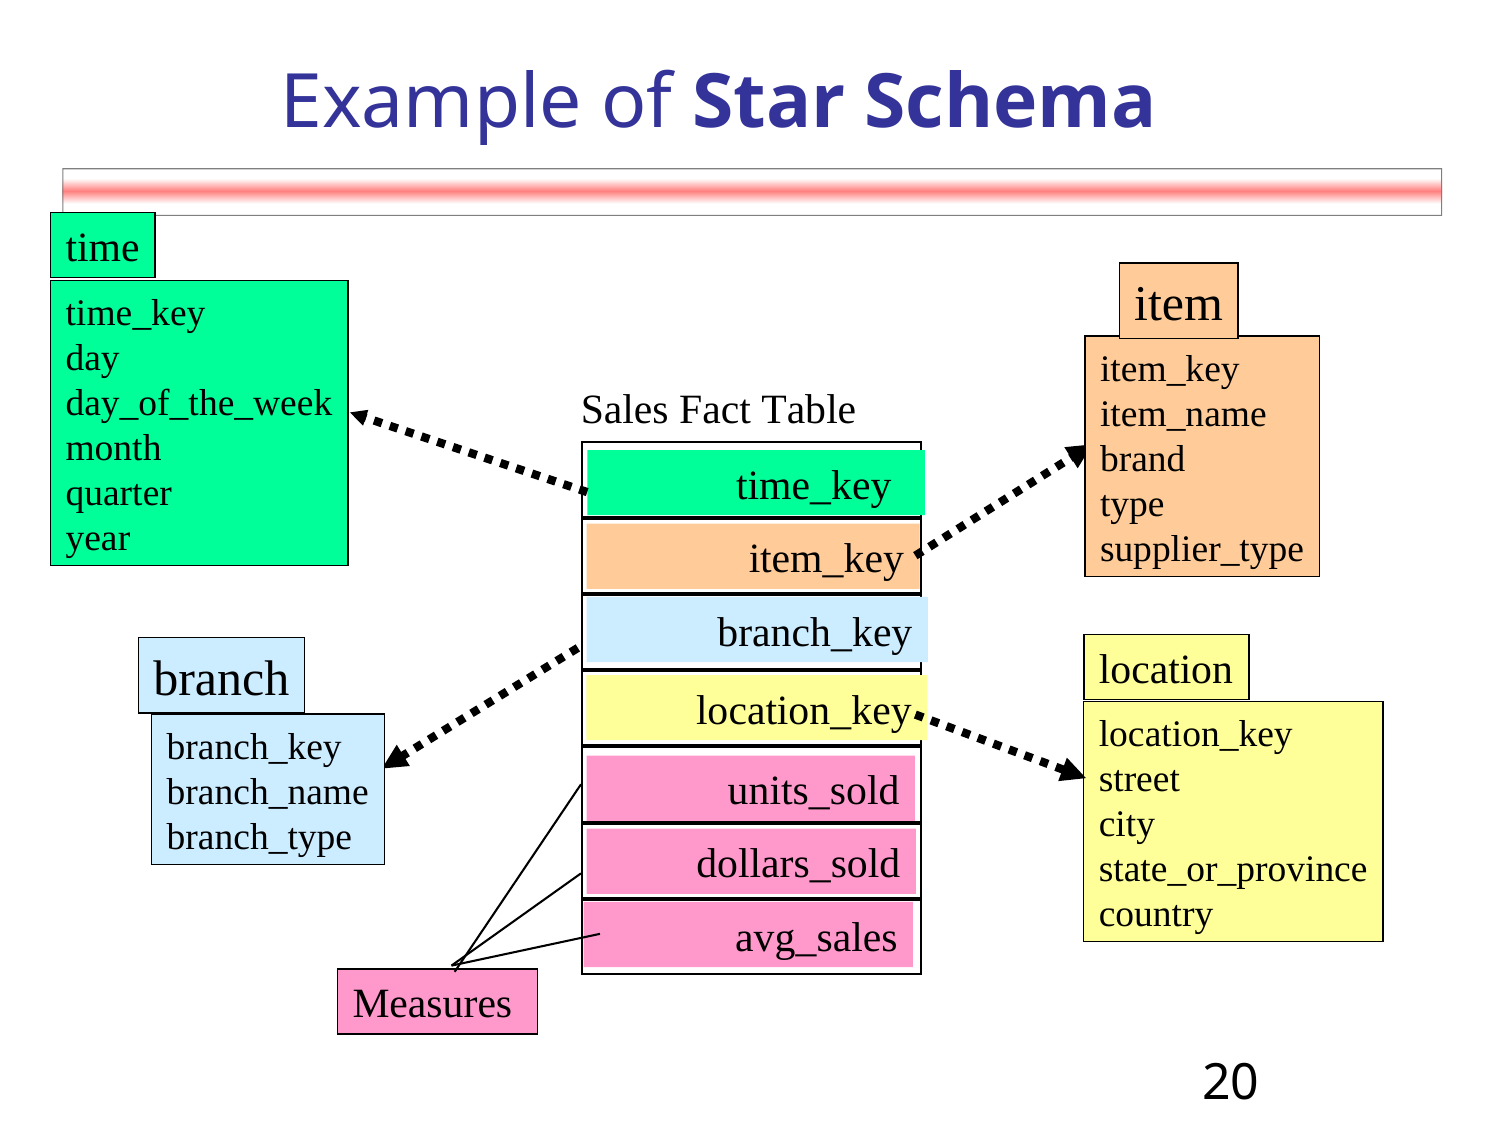

# Example of Star Schema
time
time_key
day
day_of_the_week
month
quarter
year
item
item_key
item_name
brand
type
supplier_type
Sales Fact Table
 time_key
 item_key
 branch_key
location
location_key
street
city
state_or_province
country
branch
branch_key
branch_name
branch_type
 location_key
 units_sold
 dollars_sold
 avg_sales
Measures